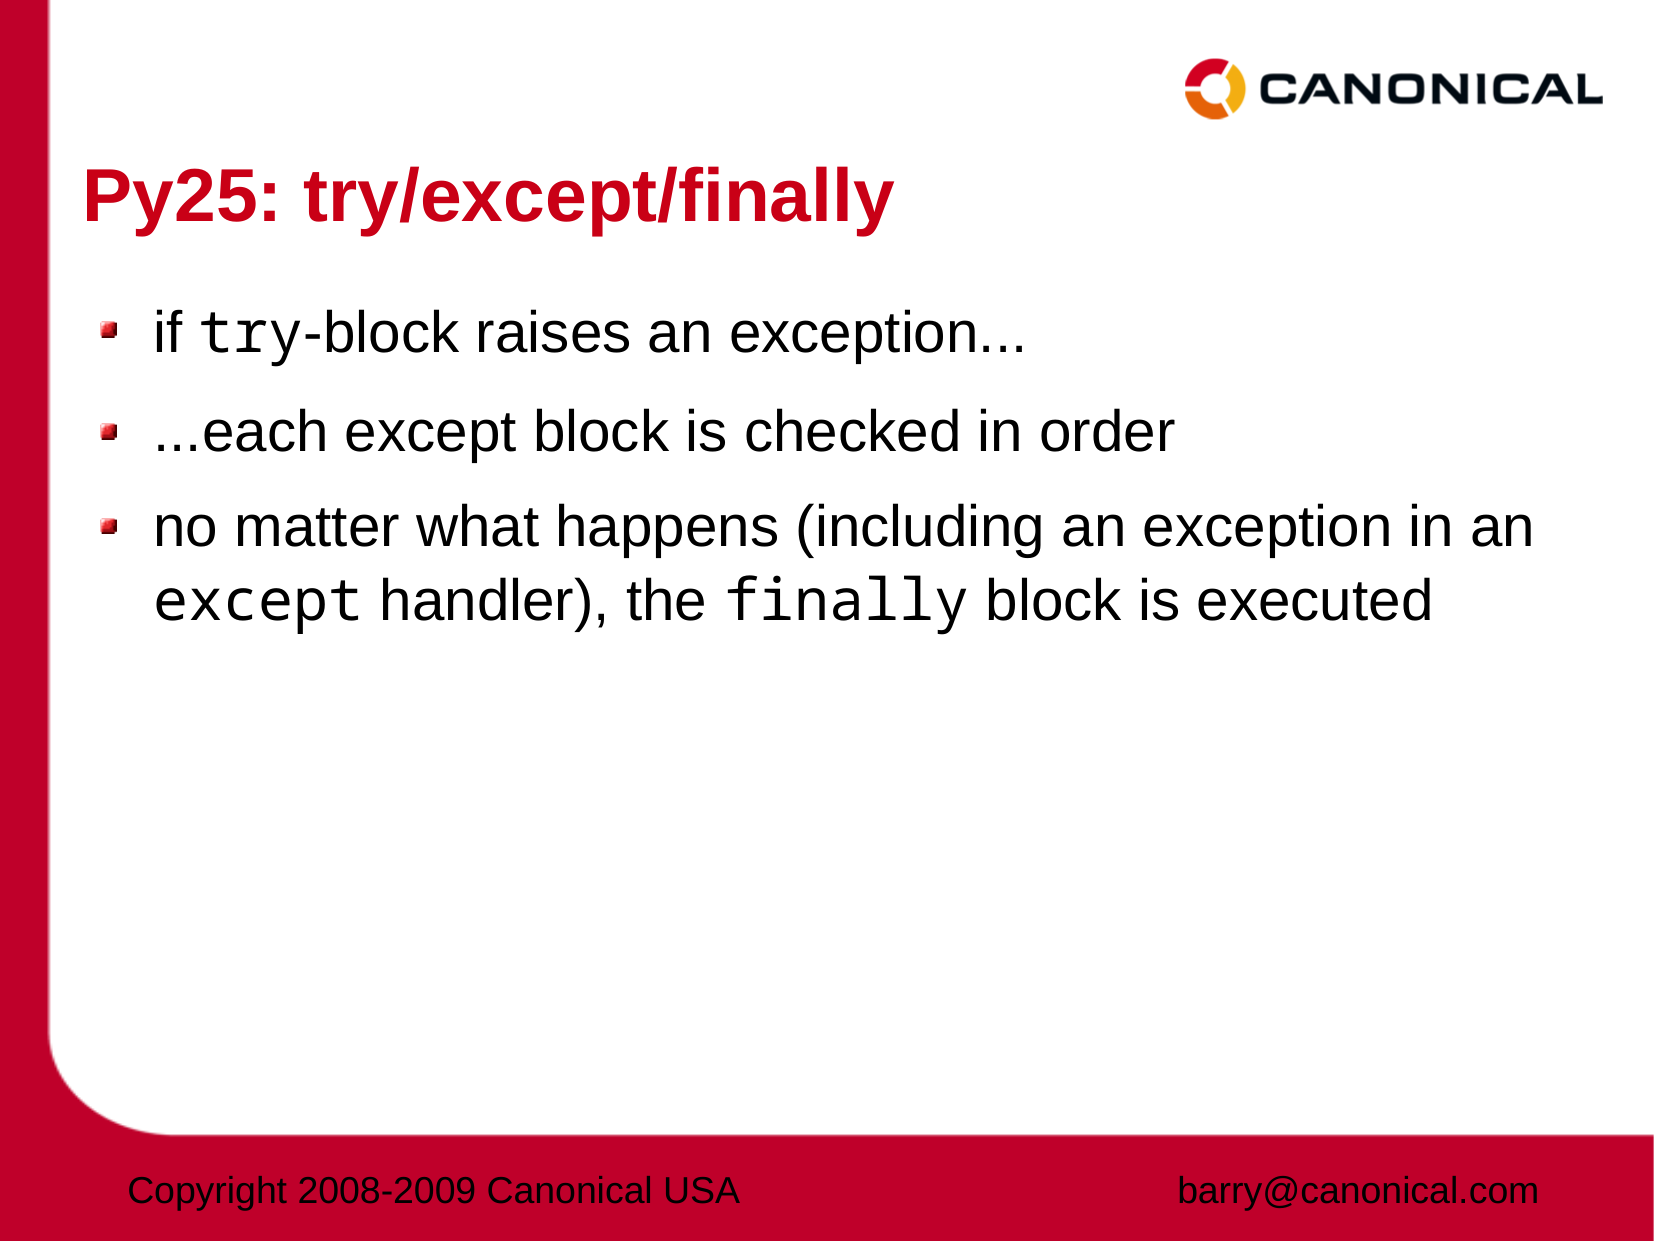

# Py25: try/except/finally
if try-block raises an exception...
...each except block is checked in order
no matter what happens (including an exception in an except handler), the finally block is executed